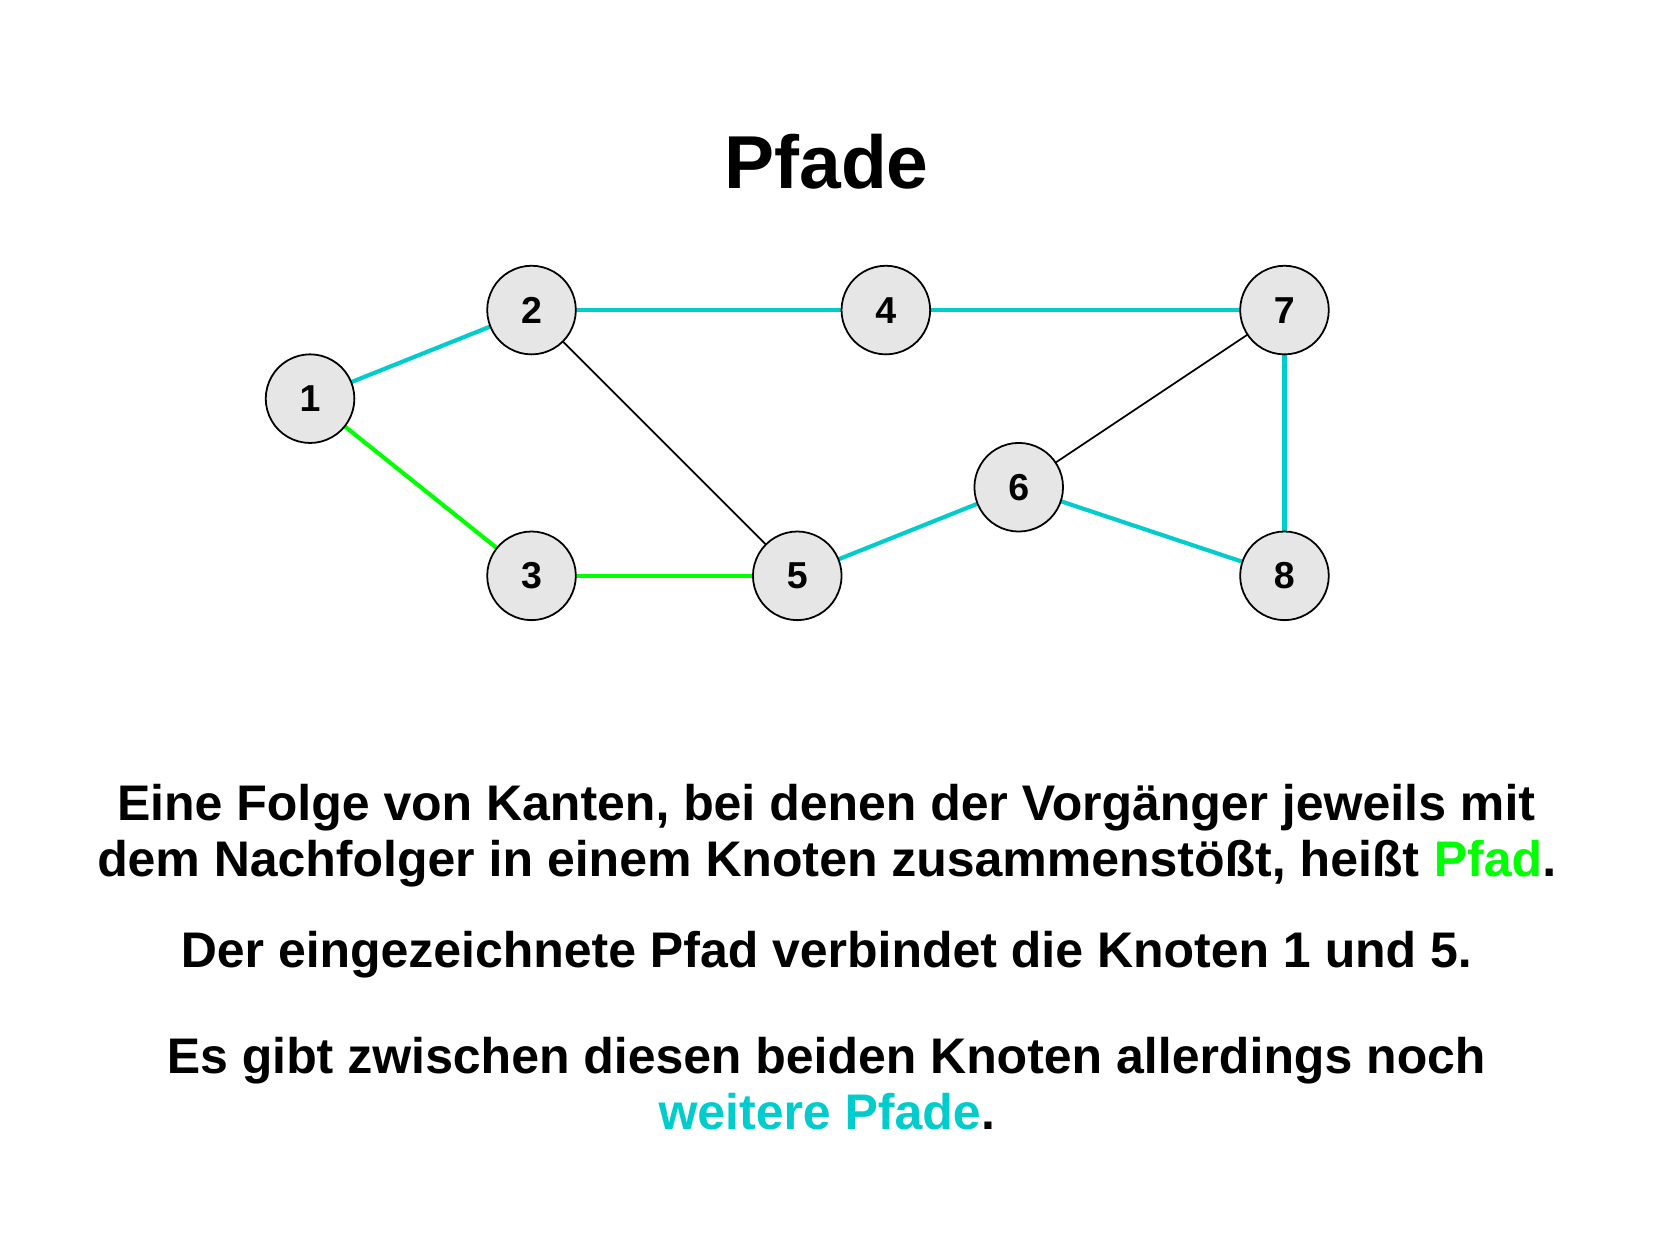

# Pfade
2
4
7
1
6
3
5
8
Eine Folge von Kanten, bei denen der Vorgänger jeweils mit dem Nachfolger in einem Knoten zusammenstößt, heißt Pfad.
Der eingezeichnete Pfad verbindet die Knoten 1 und 5.
Es gibt zwischen diesen beiden Knoten allerdings noch weitere Pfade.